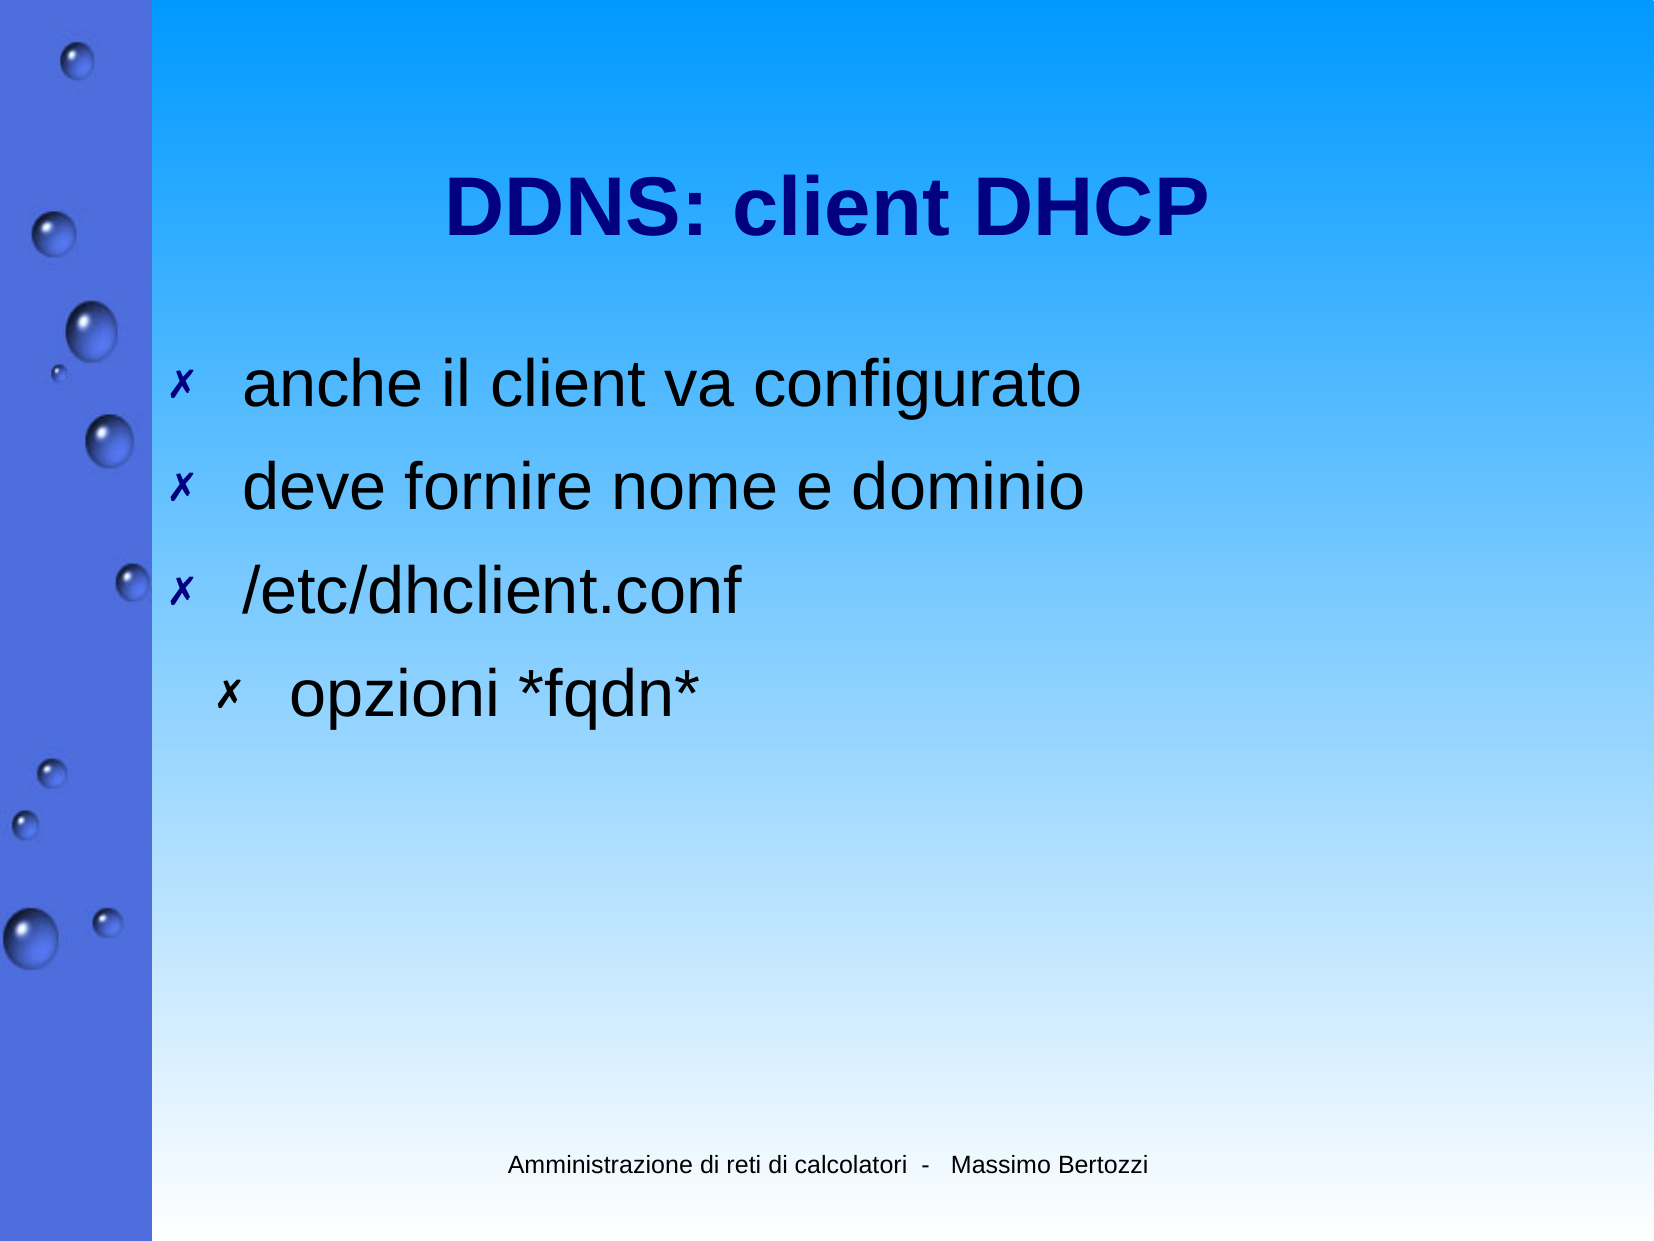

# DDNS: client DHCP
anche il client va configurato
deve fornire nome e dominio
/etc/dhclient.conf
opzioni *fqdn*